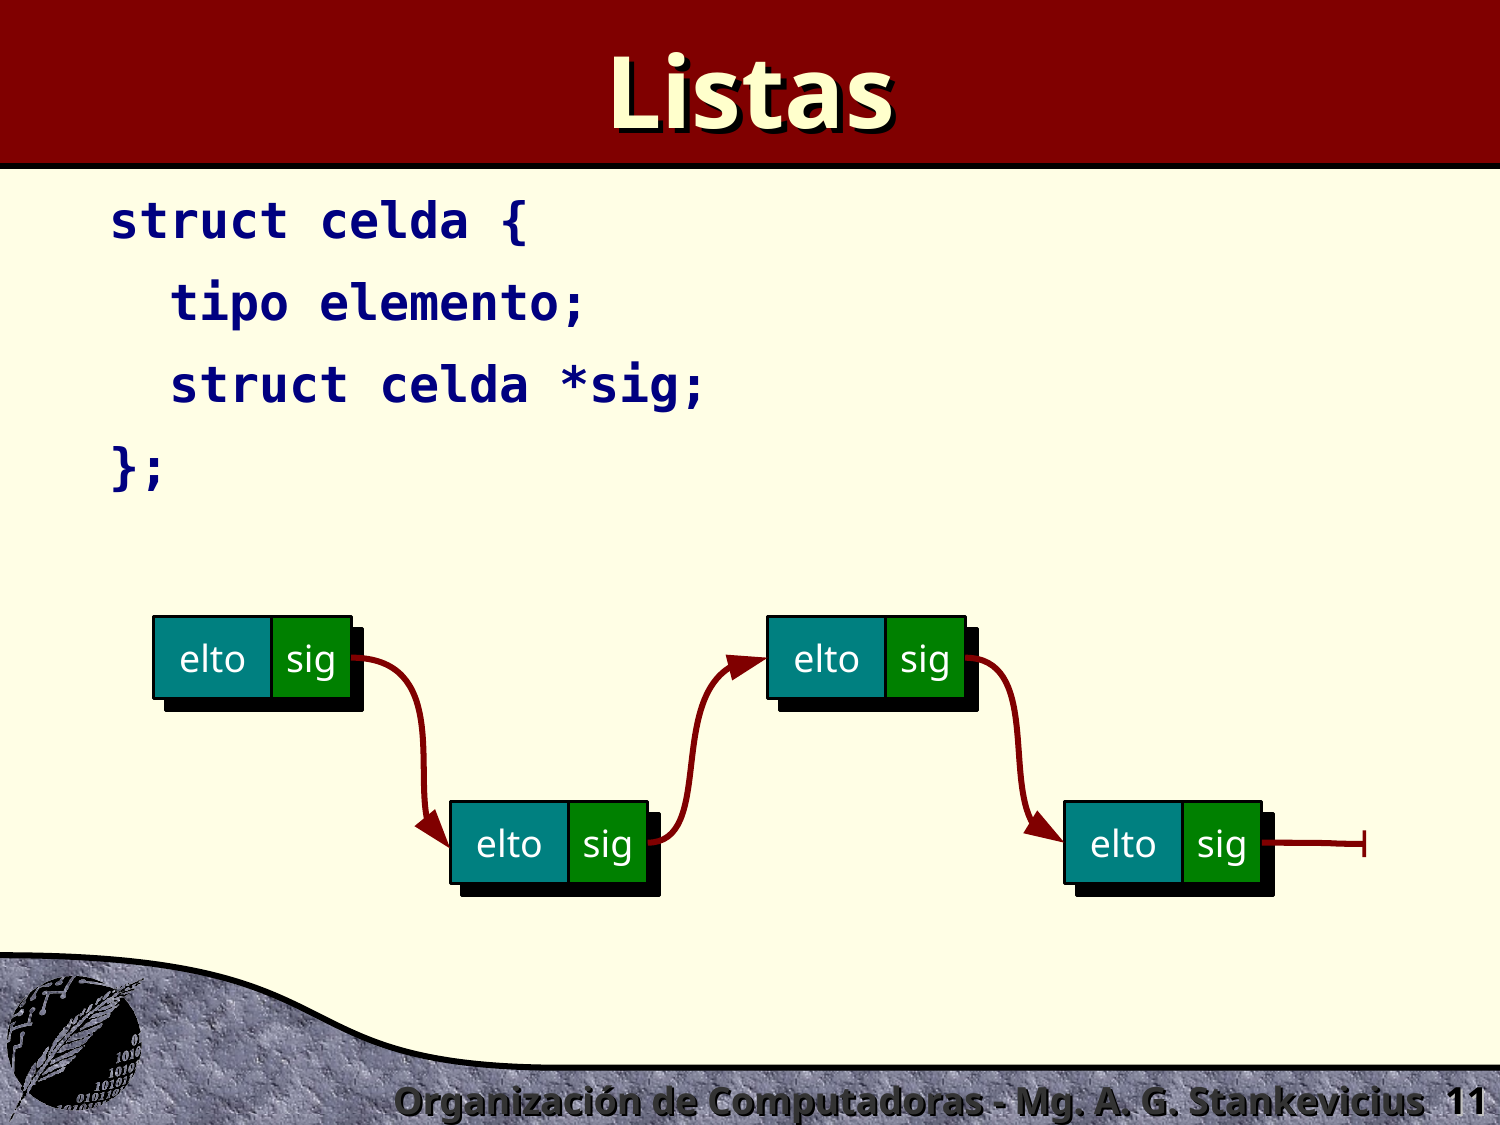

# Listas
struct celda {
 tipo elemento;
 struct celda *sig;
};
elto
sig
elto
sig
elto
sig
elto
sig
11